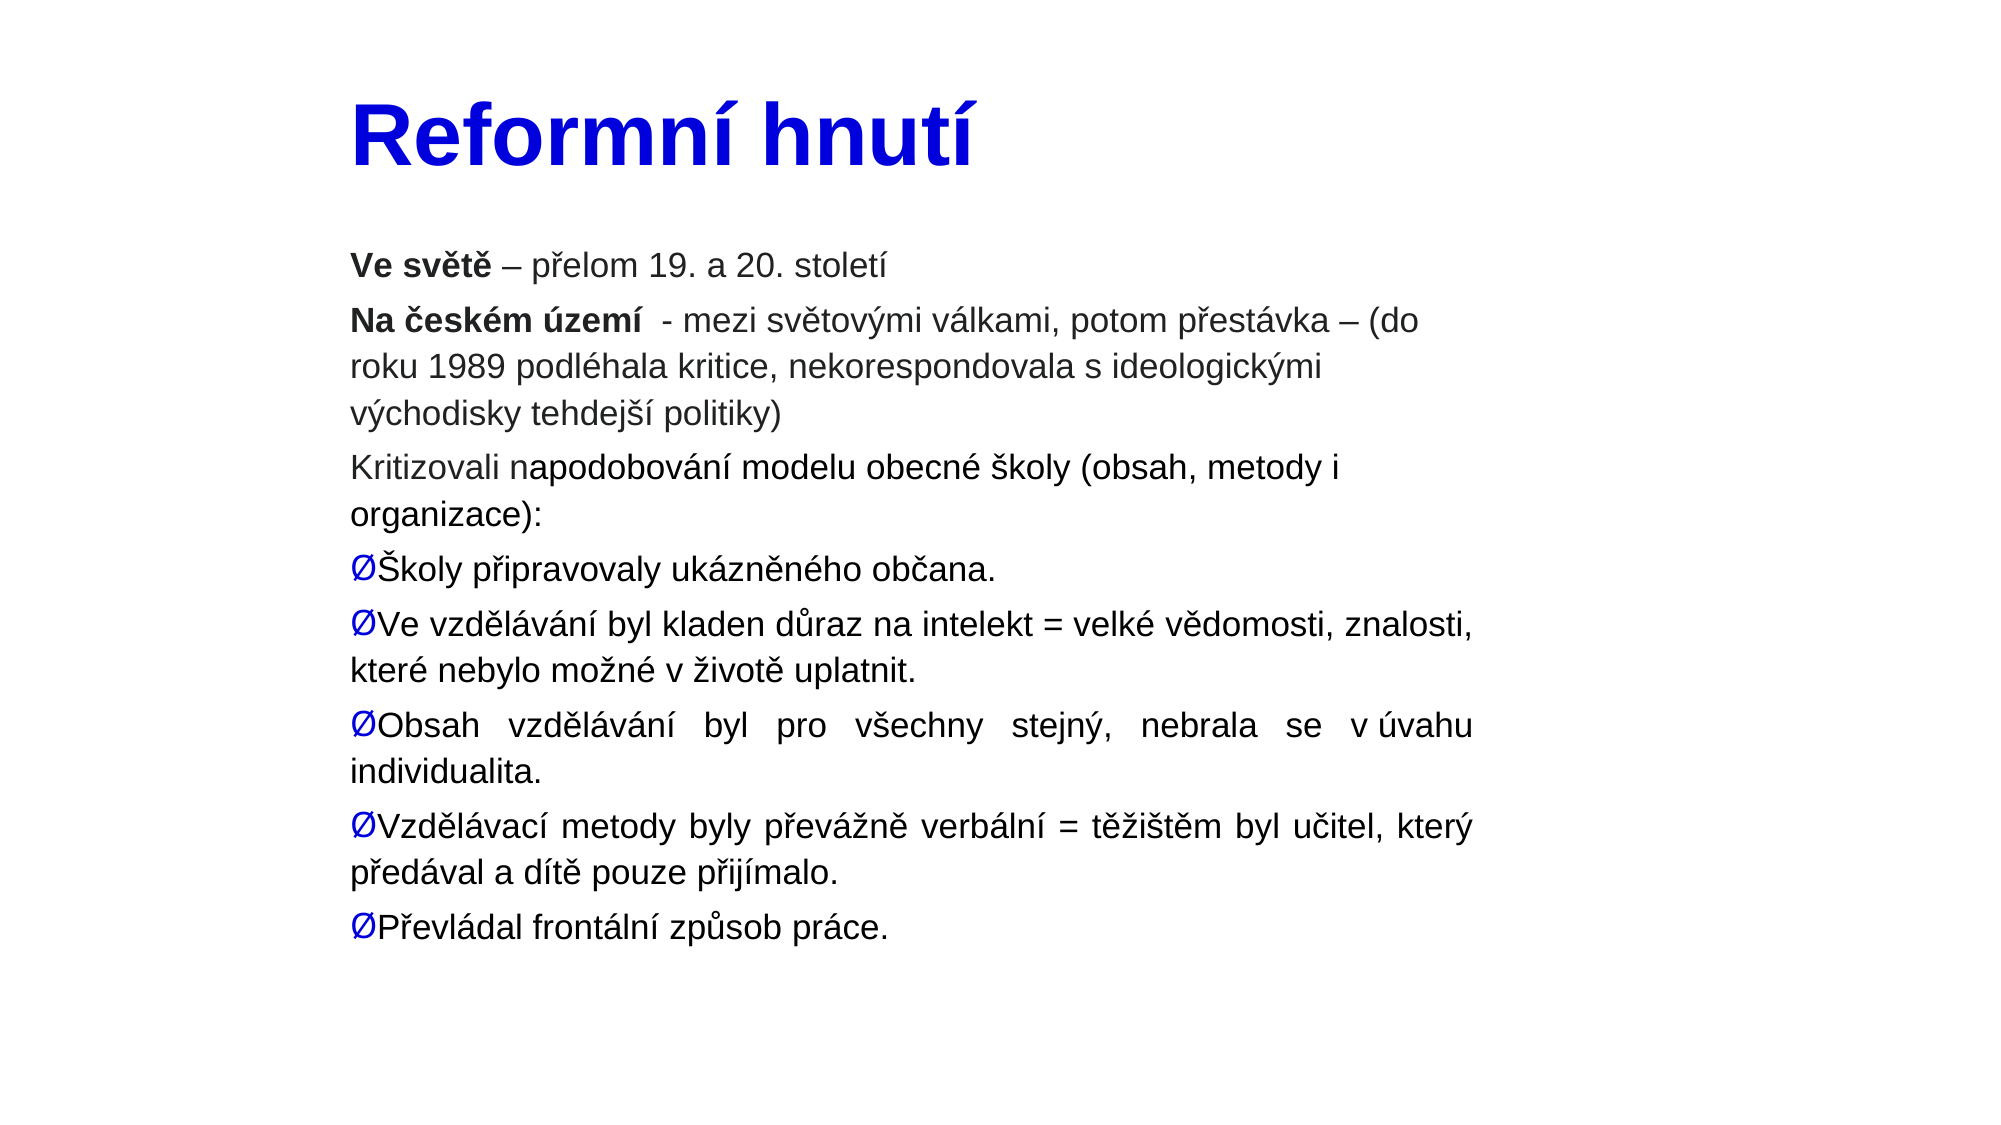

# Reformní hnutí
Ve světě – přelom 19. a 20. století
Na českém území - mezi světovými válkami, potom přestávka – (do roku 1989 podléhala kritice, nekorespondovala s ideologickými východisky tehdejší politiky)
Kritizovali napodobování modelu obecné školy (obsah, metody i organizace):
Školy připravovaly ukázněného občana.
Ve vzdělávání byl kladen důraz na intelekt = velké vědomosti, znalosti, které nebylo možné v životě uplatnit.
Obsah vzdělávání byl pro všechny stejný, nebrala se v úvahu individualita.
Vzdělávací metody byly převážně verbální = těžištěm byl učitel, který předával a dítě pouze přijímalo.
Převládal frontální způsob práce.